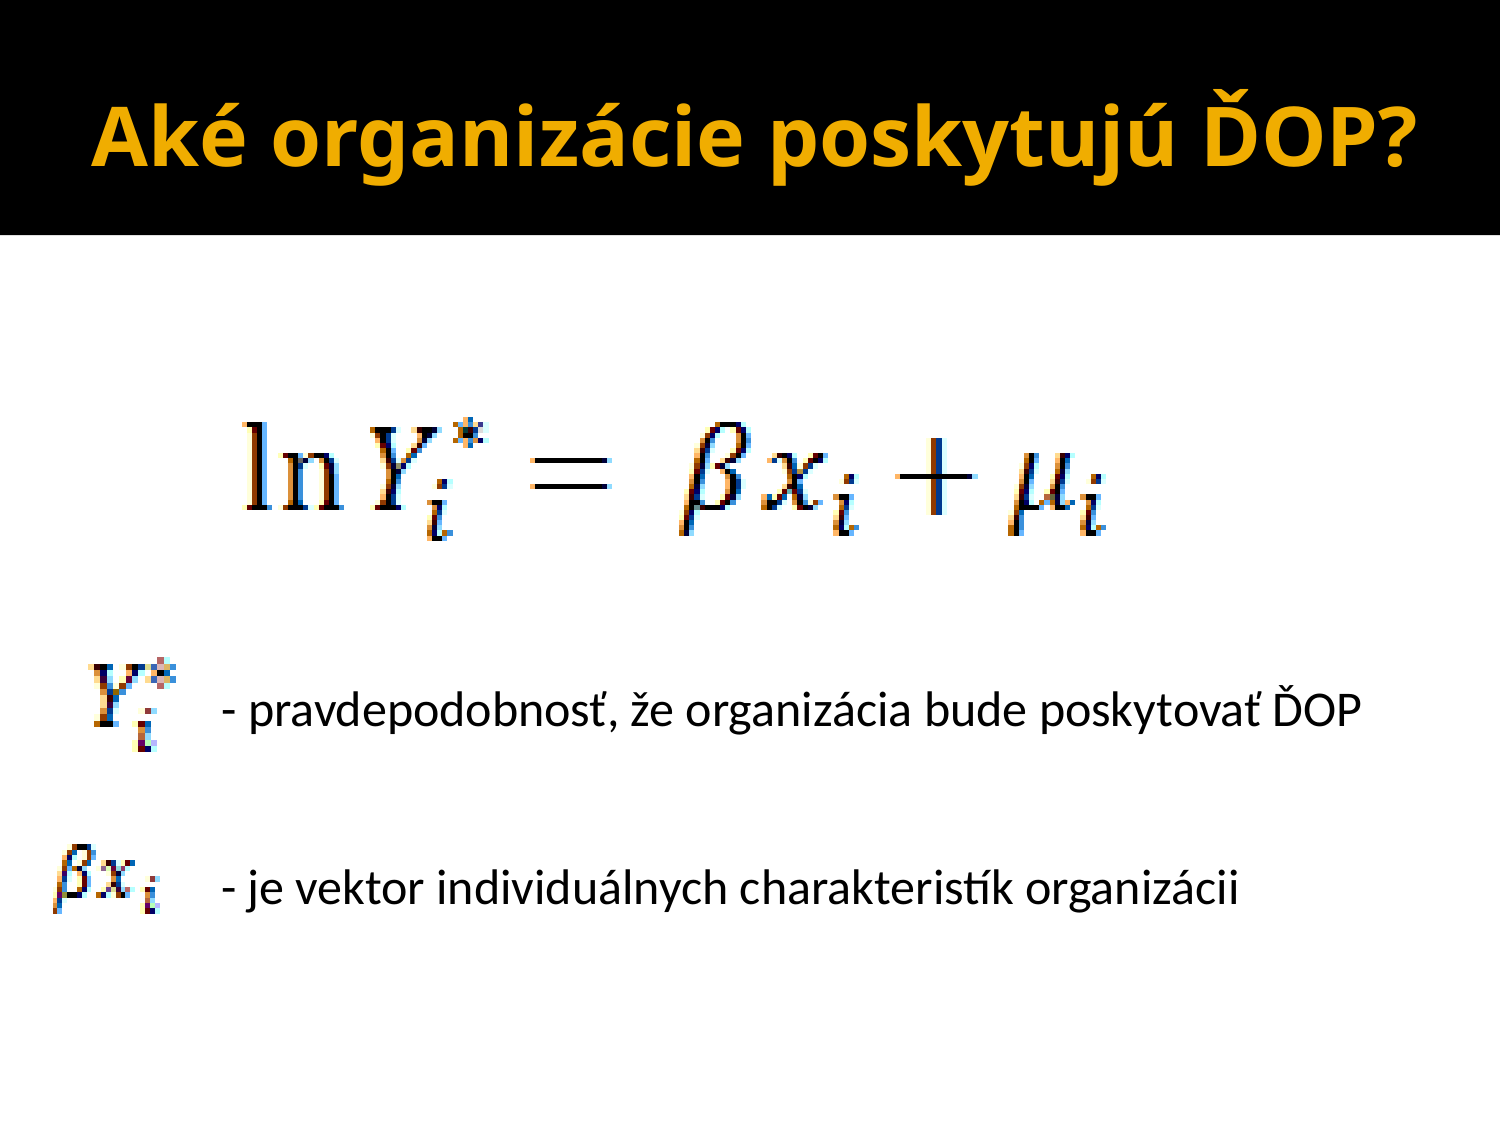

# Aké organizácie poskytujú ĎOP?
- stands for residuals
- pravdepodobnosť, že organizácia bude poskytovať ĎOP
 - je vektor individuálnych charakteristík organizácii